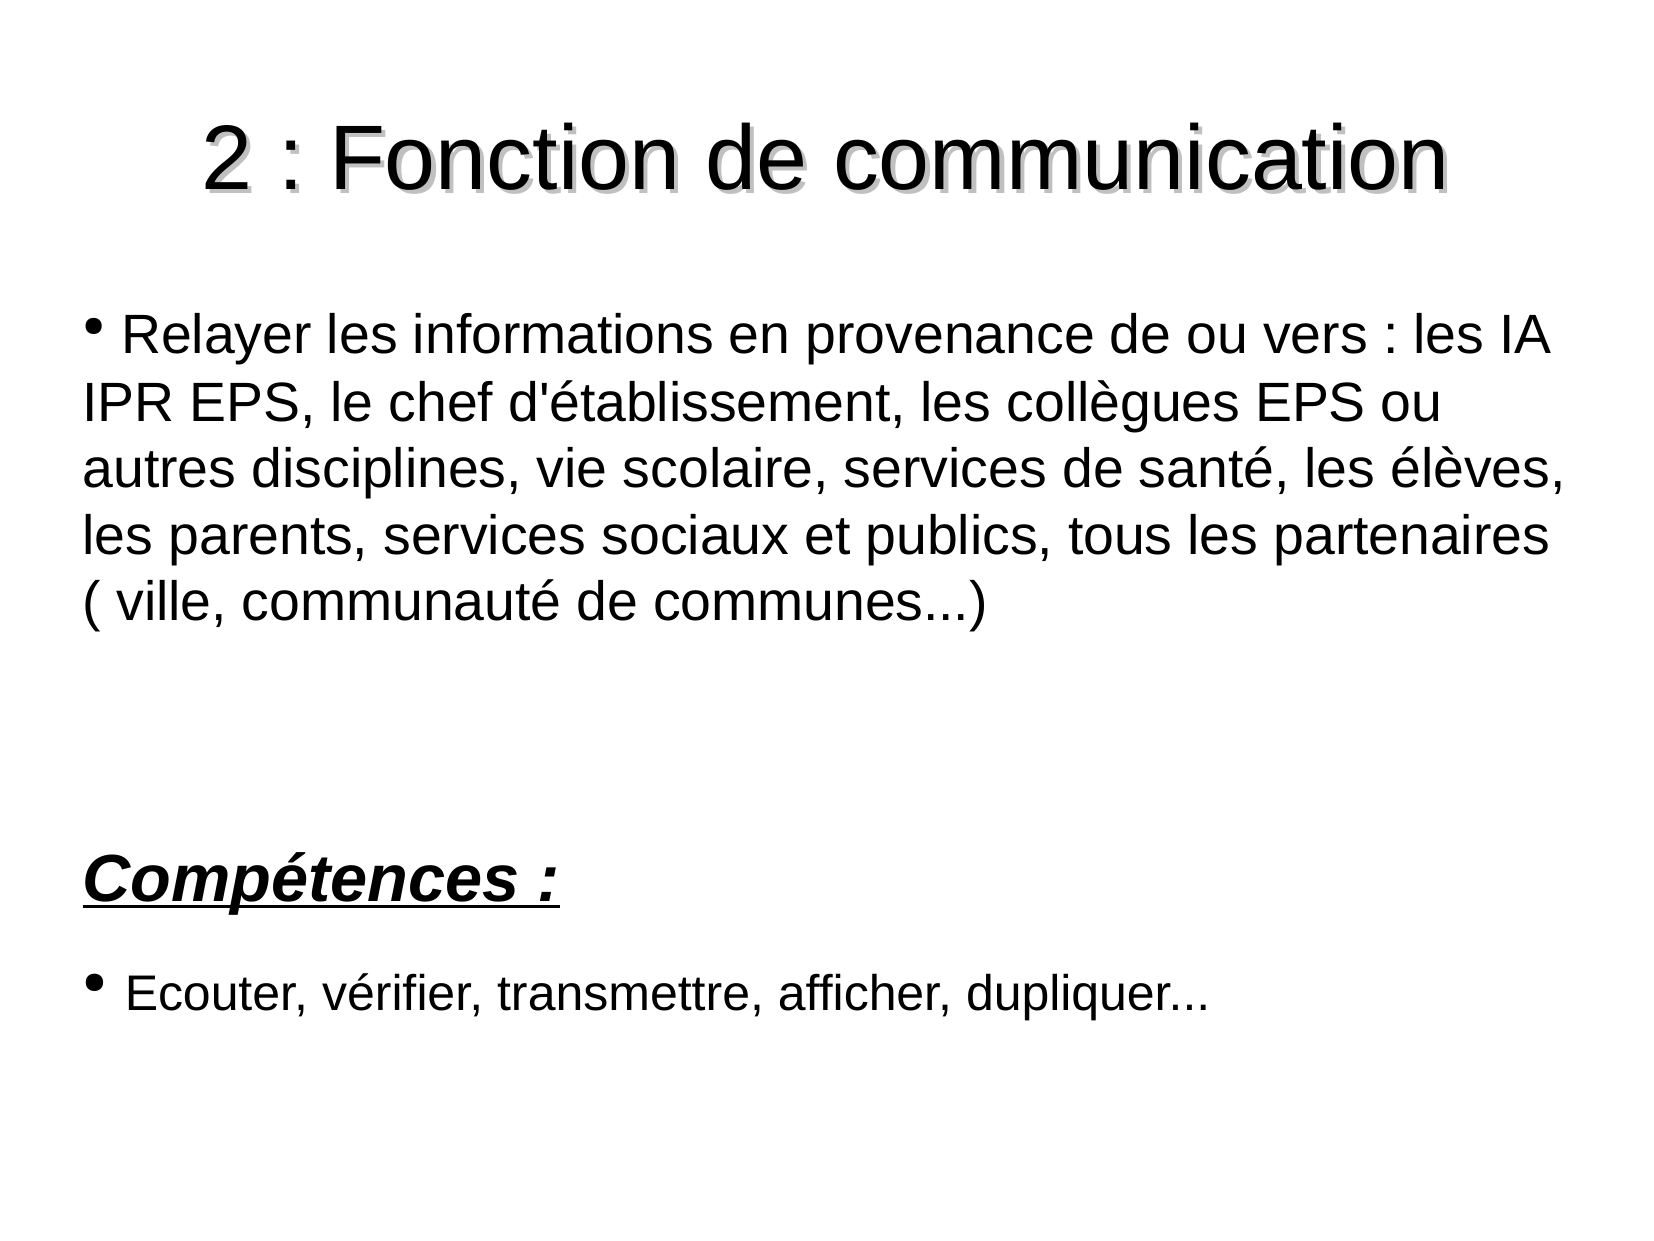

# 2 : Fonction de communication
 Relayer les informations en provenance de ou vers : les IA IPR EPS, le chef d'établissement, les collègues EPS ou autres disciplines, vie scolaire, services de santé, les élèves, les parents, services sociaux et publics, tous les partenaires ( ville, communauté de communes...)
Compétences :
 Ecouter, vérifier, transmettre, afficher, dupliquer...